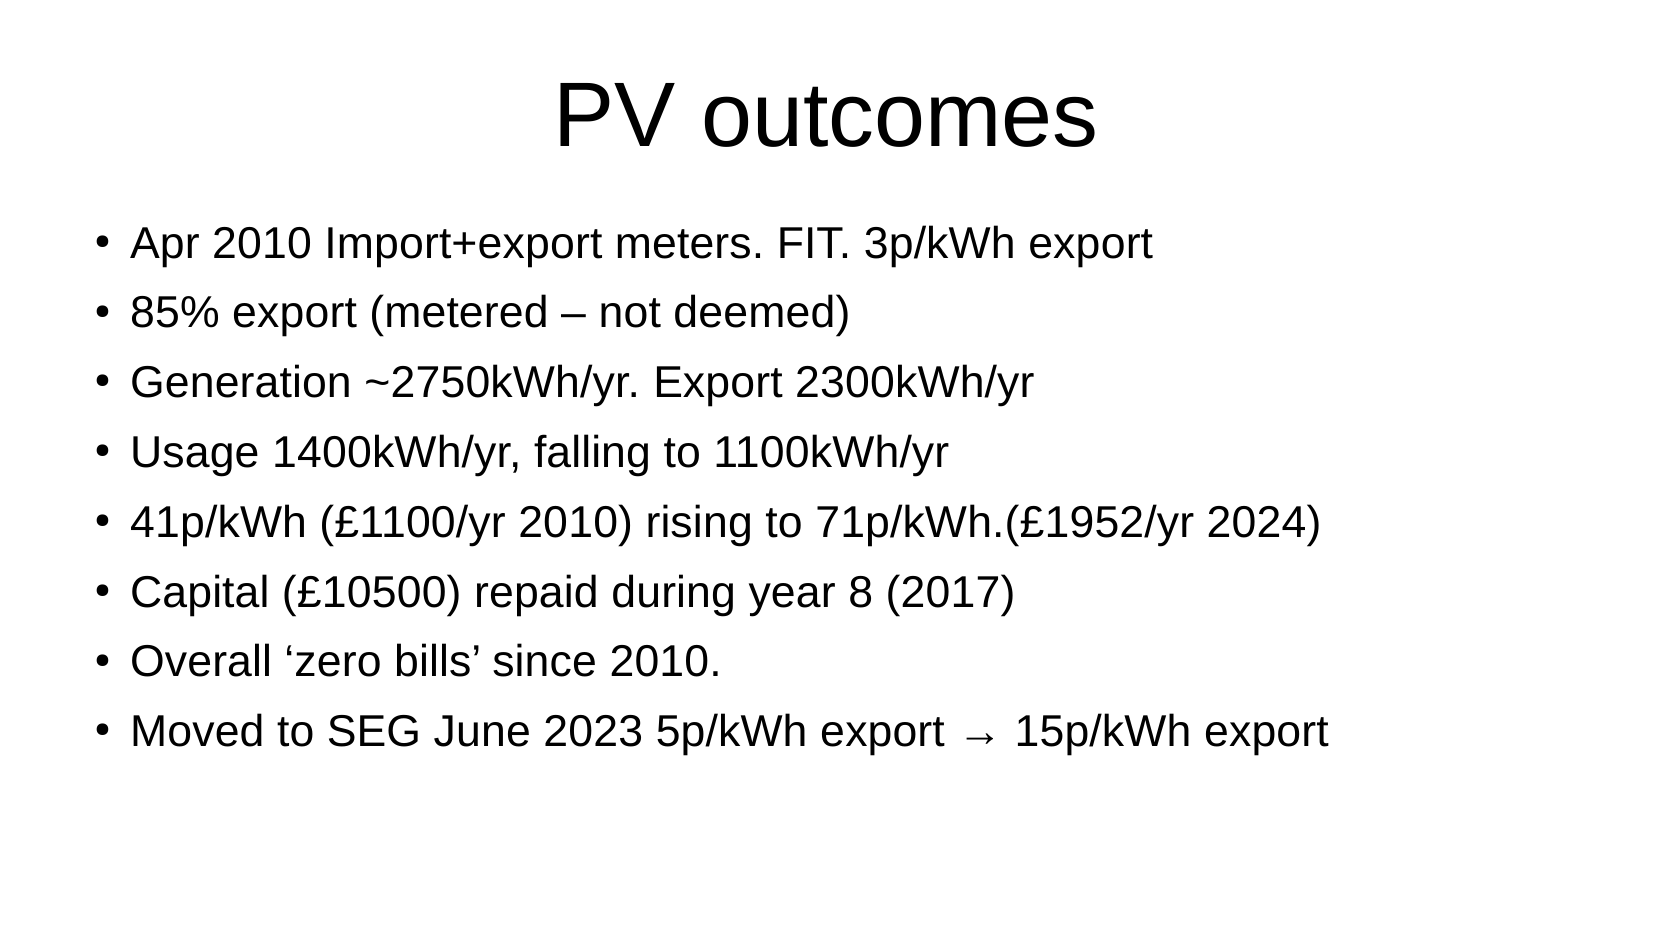

# PV outcomes
Apr 2010 Import+export meters. FIT. 3p/kWh export
85% export (metered – not deemed)
Generation ~2750kWh/yr. Export 2300kWh/yr
Usage 1400kWh/yr, falling to 1100kWh/yr
41p/kWh (£1100/yr 2010) rising to 71p/kWh.(£1952/yr 2024)
Capital (£10500) repaid during year 8 (2017)
Overall ‘zero bills’ since 2010.
Moved to SEG June 2023 5p/kWh export → 15p/kWh export